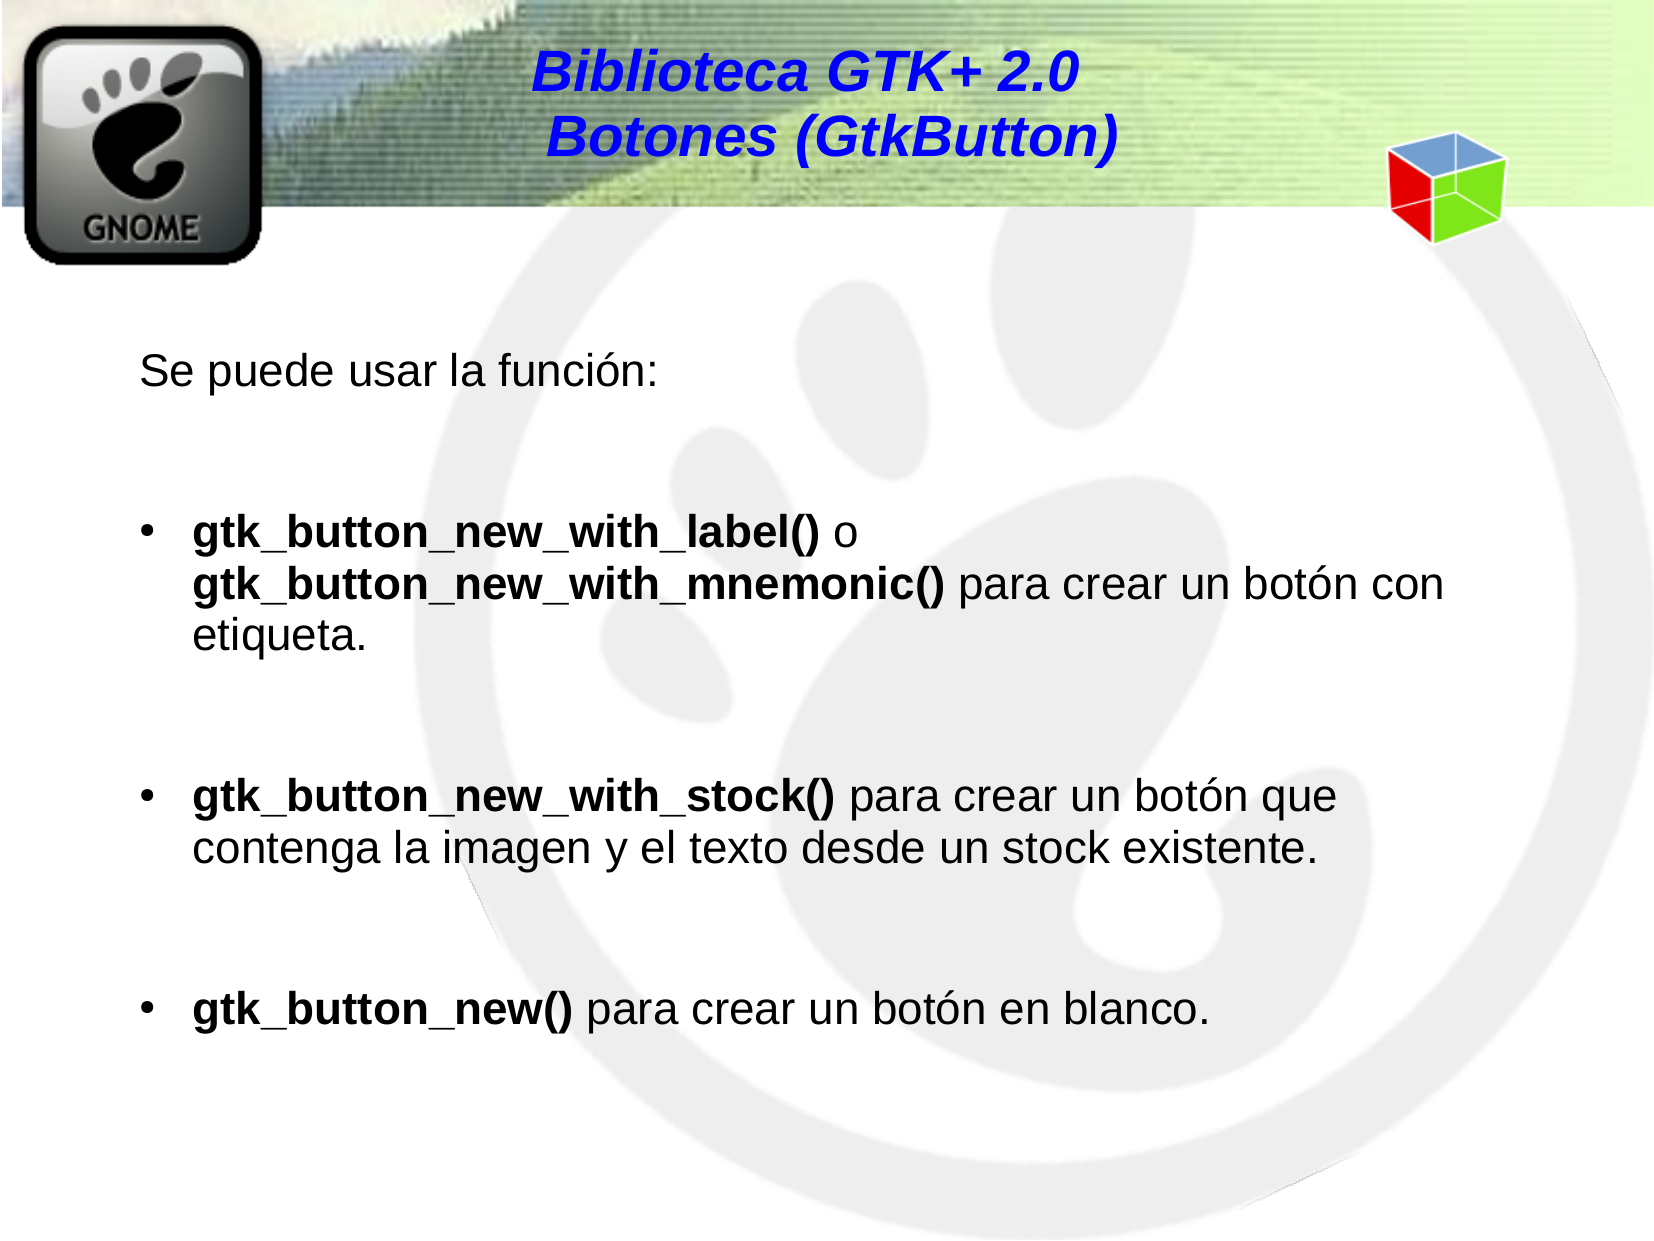

# Biblioteca GTK+ 2.0 Botones (GtkButton)
Se puede usar la función:
gtk_button_new_with_label() o gtk_button_new_with_mnemonic() para crear un botón con etiqueta.
gtk_button_new_with_stock() para crear un botón que contenga la imagen y el texto desde un stock existente.
gtk_button_new() para crear un botón en blanco.